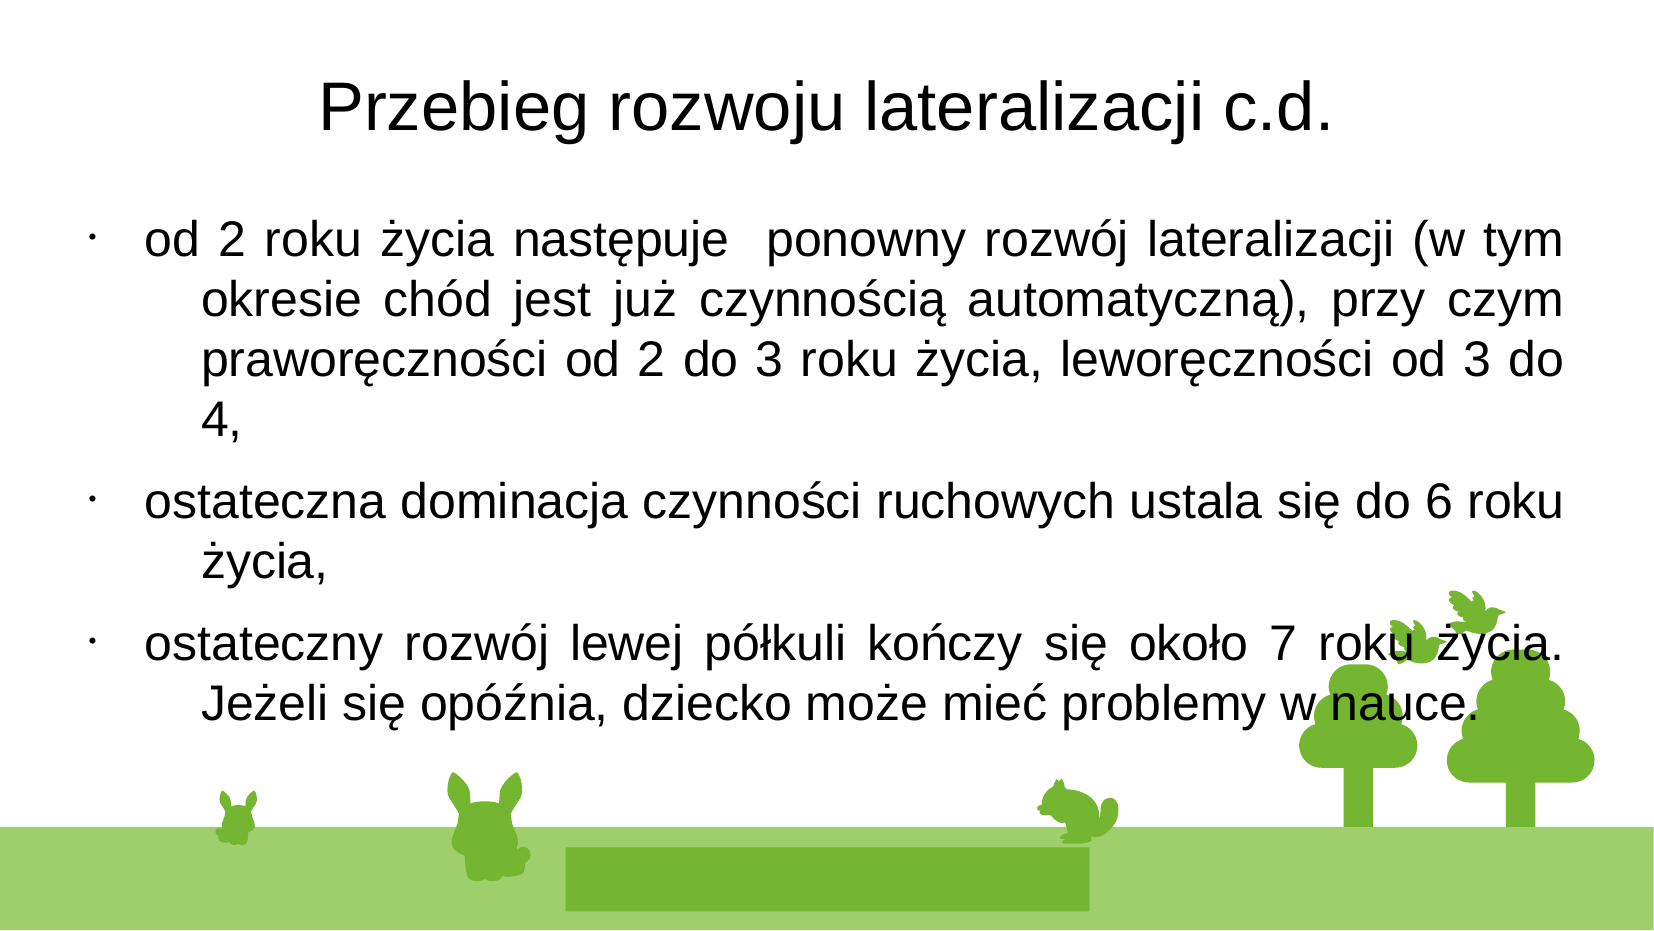

# Przebieg rozwoju lateralizacji c.d.
od 2 roku życia następuje ponowny rozwój lateralizacji (w tym okresie chód jest już czynnością automatyczną), przy czym praworęczności od 2 do 3 roku życia, leworęczności od 3 do 4,
ostateczna dominacja czynności ruchowych ustala się do 6 roku życia,
ostateczny rozwój lewej półkuli kończy się około 7 roku życia. Jeżeli się opóźnia, dziecko może mieć problemy w nauce.